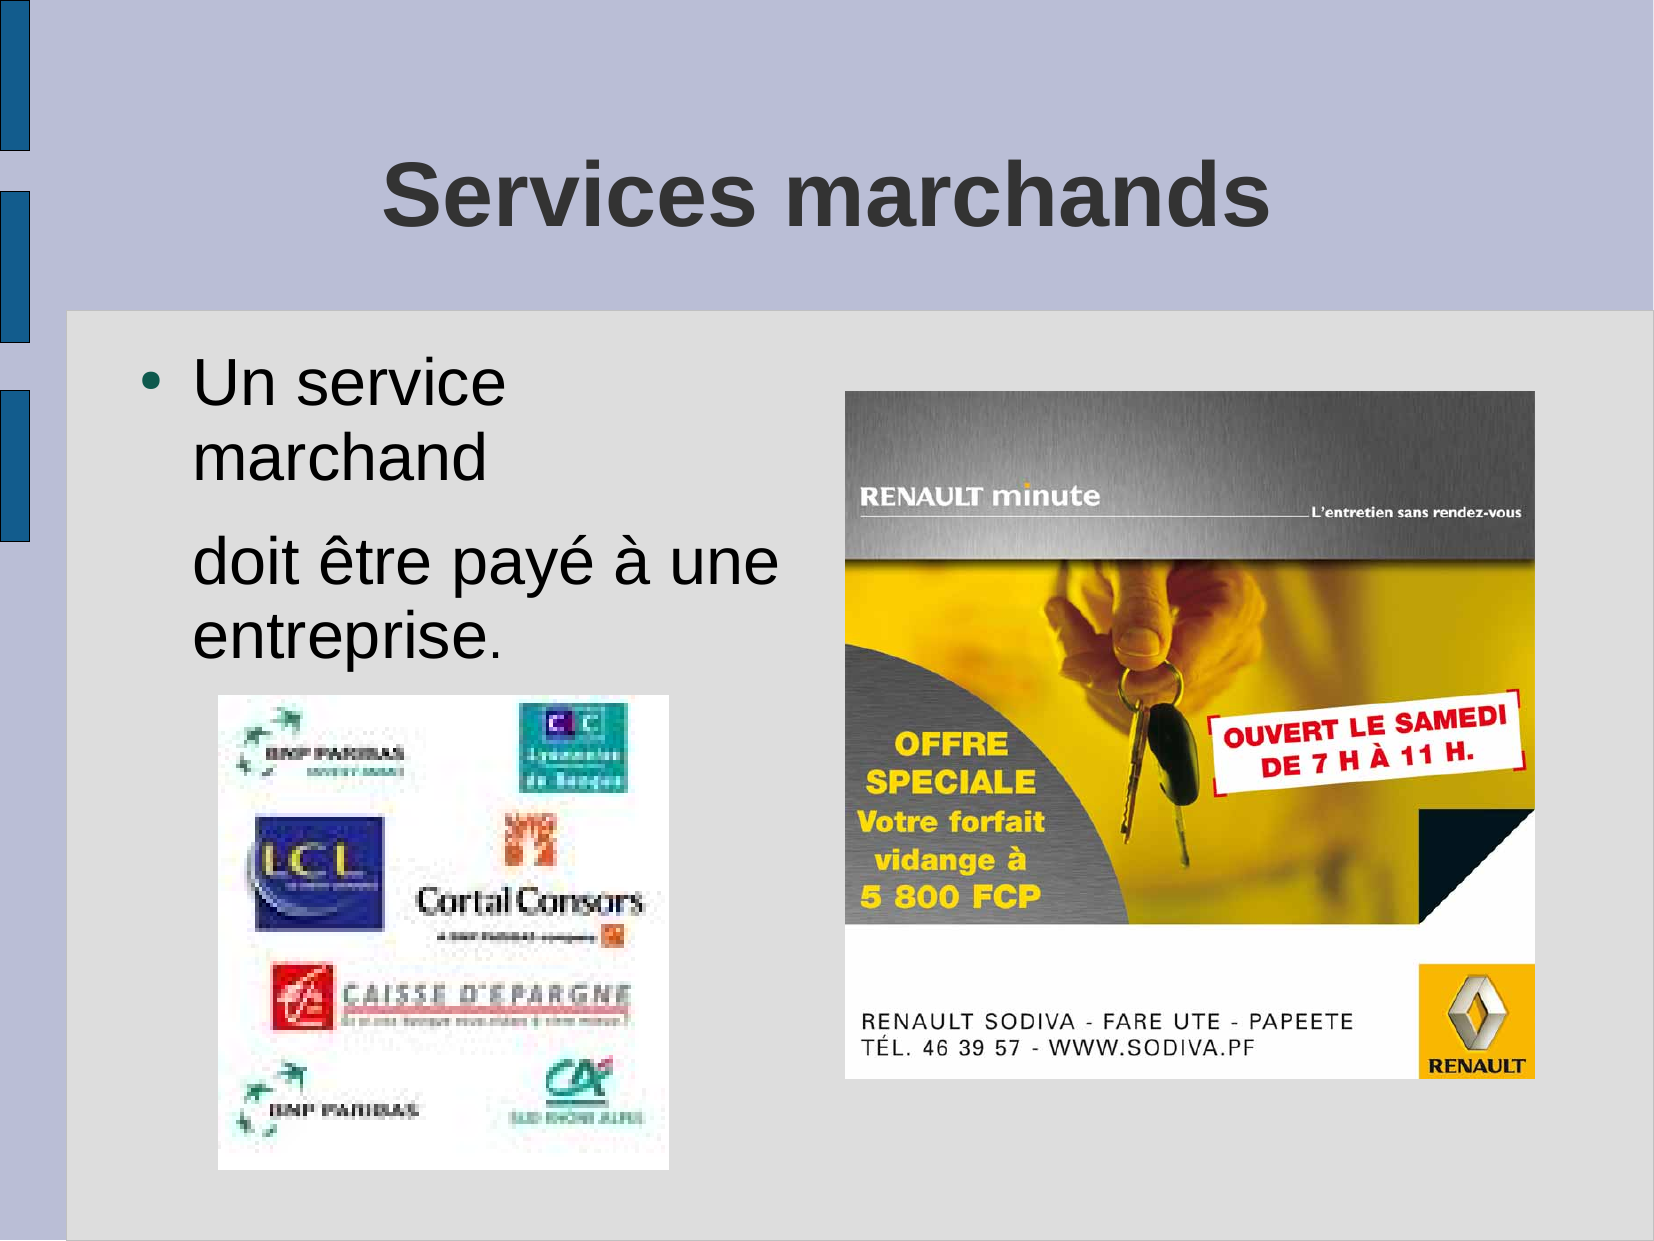

# Services marchands
Un service marchand
doit être payé à une entreprise.